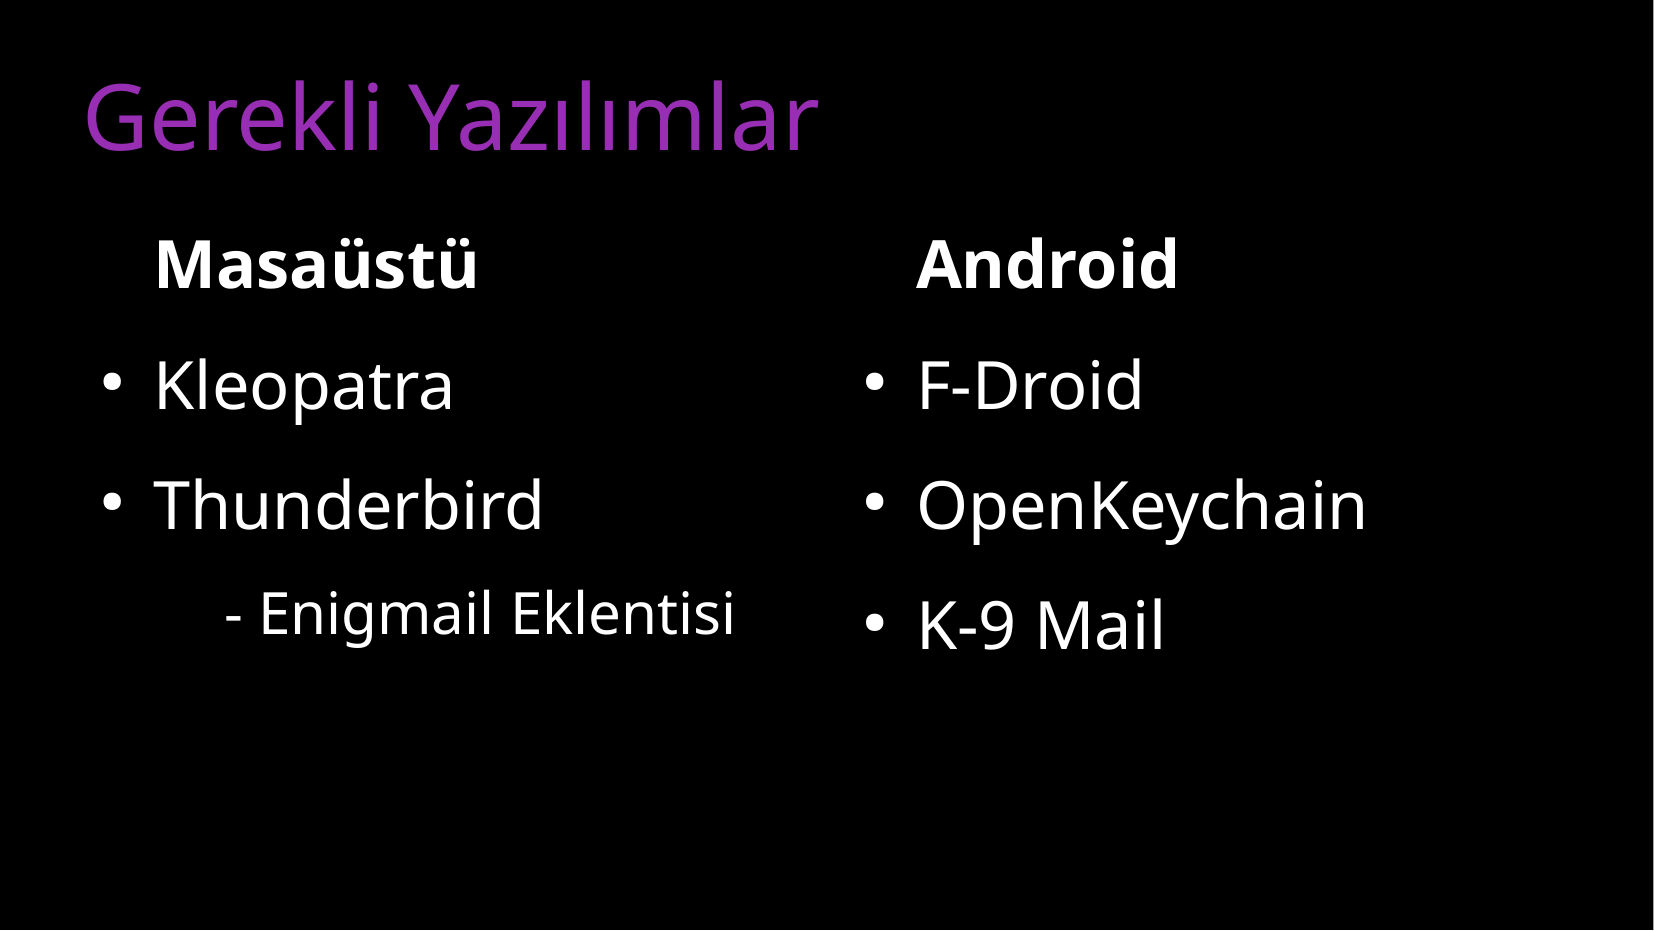

# Gerekli Yazılımlar
Masaüstü
Kleopatra
Thunderbird
- Enigmail Eklentisi
Android
F-Droid
OpenKeychain
K-9 Mail